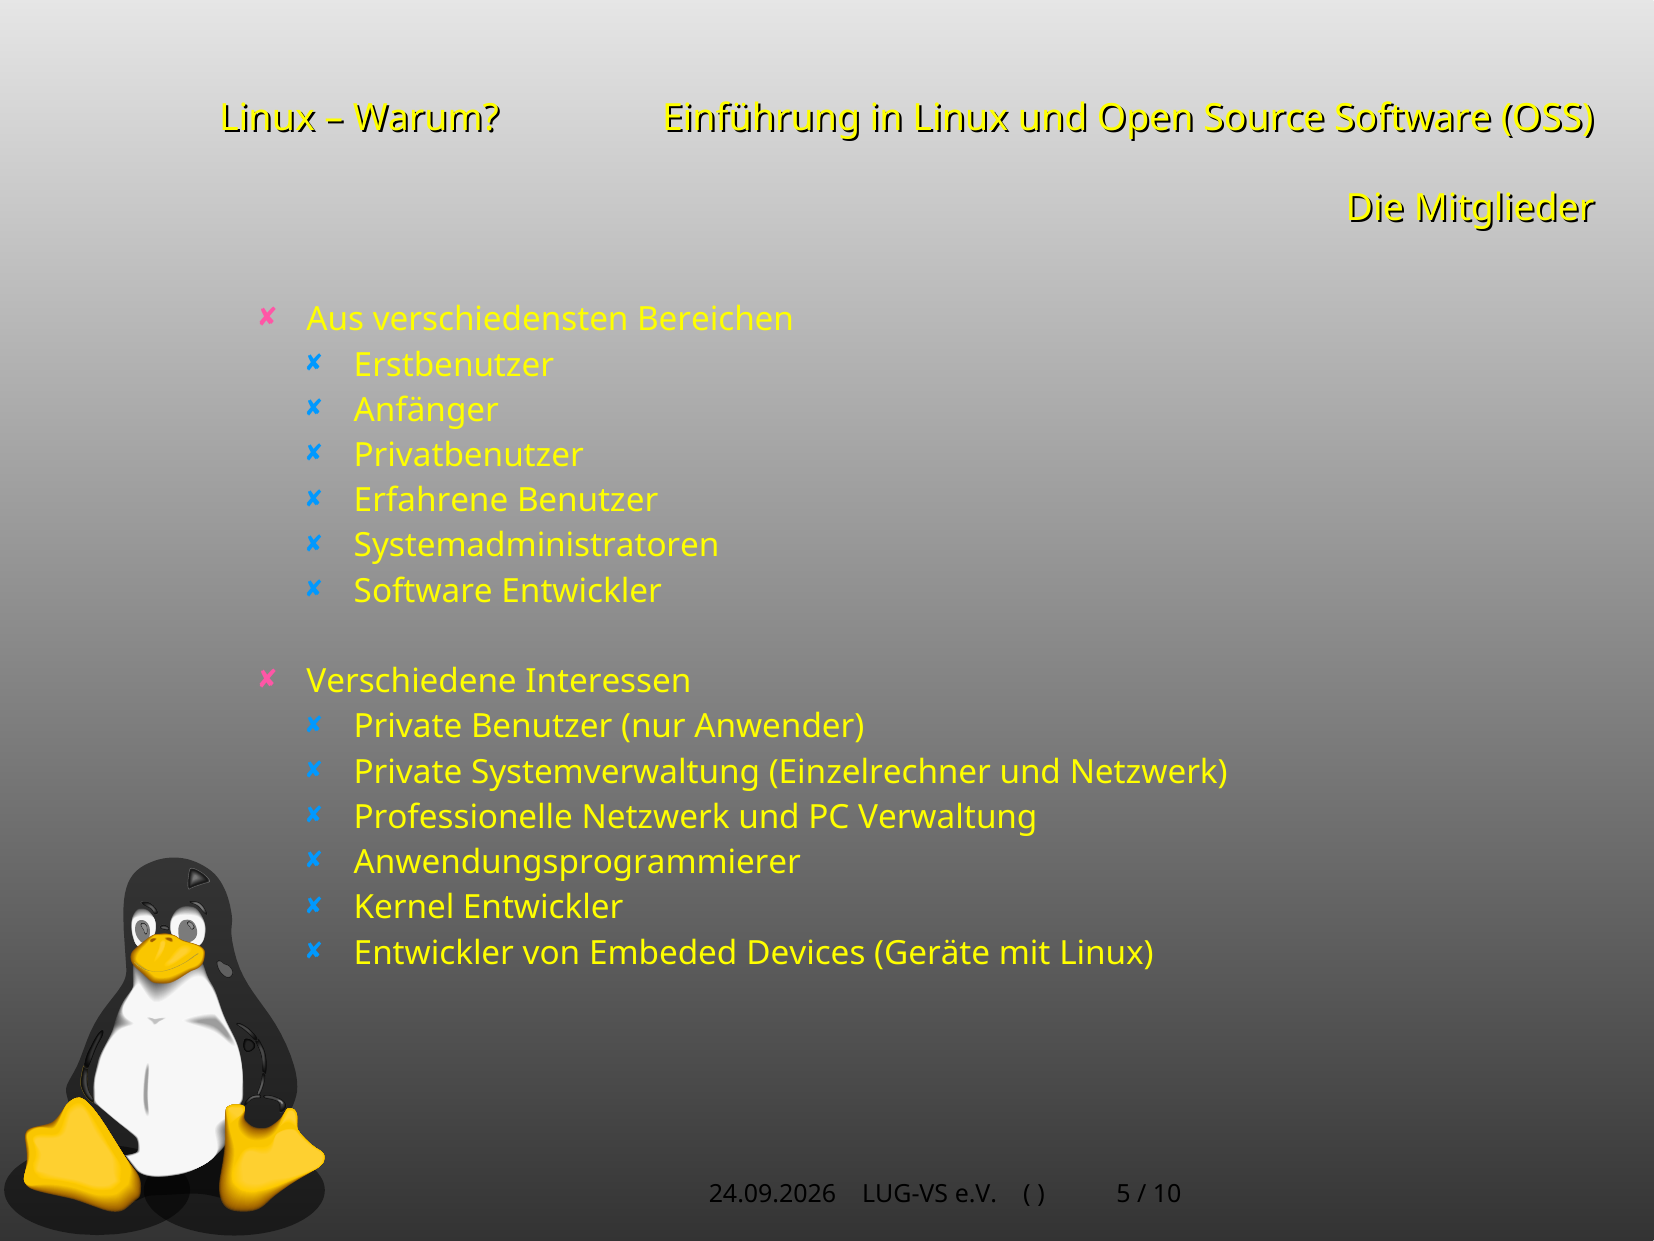

# Linux – Warum? 			Einführung in Linux und Open Source Software (OSS) Die Mitglieder
Aus verschiedensten Bereichen
Erstbenutzer
Anfänger
Privatbenutzer
Erfahrene Benutzer
Systemadministratoren
Software Entwickler
Verschiedene Interessen
Private Benutzer (nur Anwender)
Private Systemverwaltung (Einzelrechner und Netzwerk)
Professionelle Netzwerk und PC Verwaltung
Anwendungsprogrammierer
Kernel Entwickler
Entwickler von Embeded Devices (Geräte mit Linux)